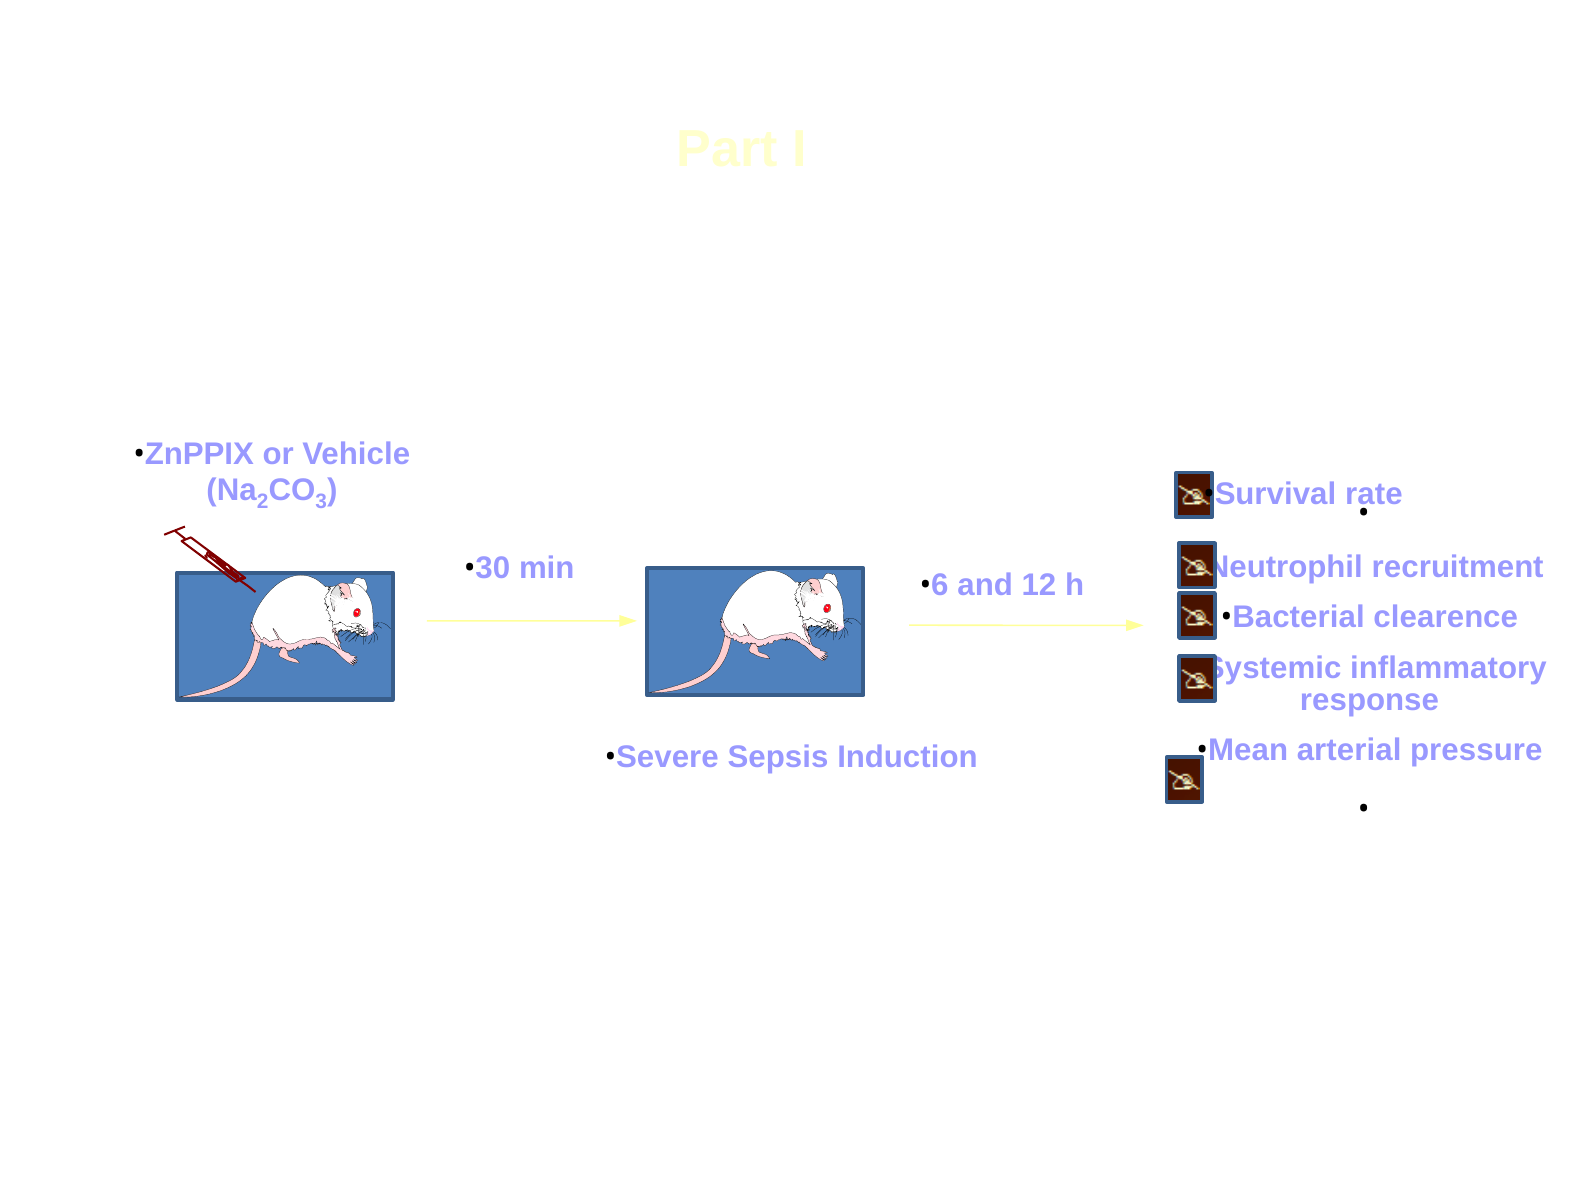

Part I
ZnPPIX or Vehicle (Na2CO3)
Survival rate
Neutrophil recruitment
Bacterial clearence
Systemic inflammatory response
Mean arterial pressure
30 min
6 and 12 h
Severe Sepsis Induction
ZnPPIX;
30 min before L-CLP